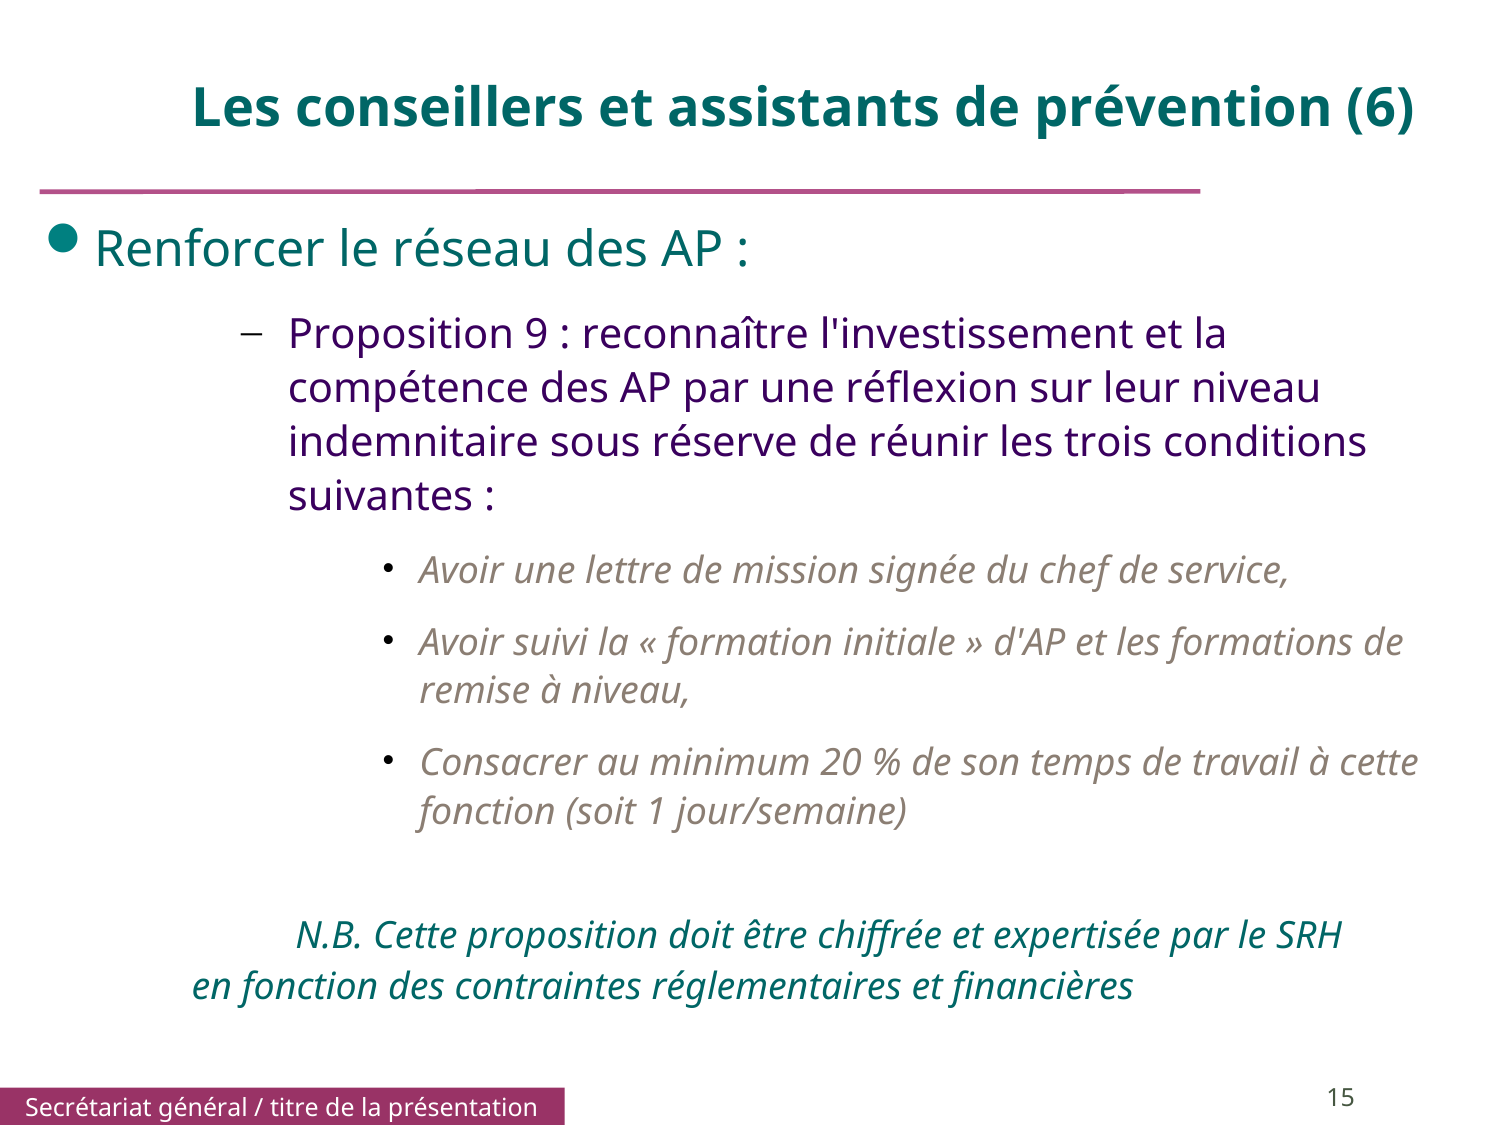

# Les conseillers et assistants de prévention (6)
Renforcer le réseau des AP :
Proposition 9 : reconnaître l'investissement et la compétence des AP par une réflexion sur leur niveau indemnitaire sous réserve de réunir les trois conditions suivantes :
Avoir une lettre de mission signée du chef de service,
Avoir suivi la « formation initiale » d'AP et les formations de remise à niveau,
Consacrer au minimum 20 % de son temps de travail à cette fonction (soit 1 jour/semaine)
 N.B. Cette proposition doit être chiffrée et expertisée par le SRH 				en fonction des contraintes réglementaires et financières
15